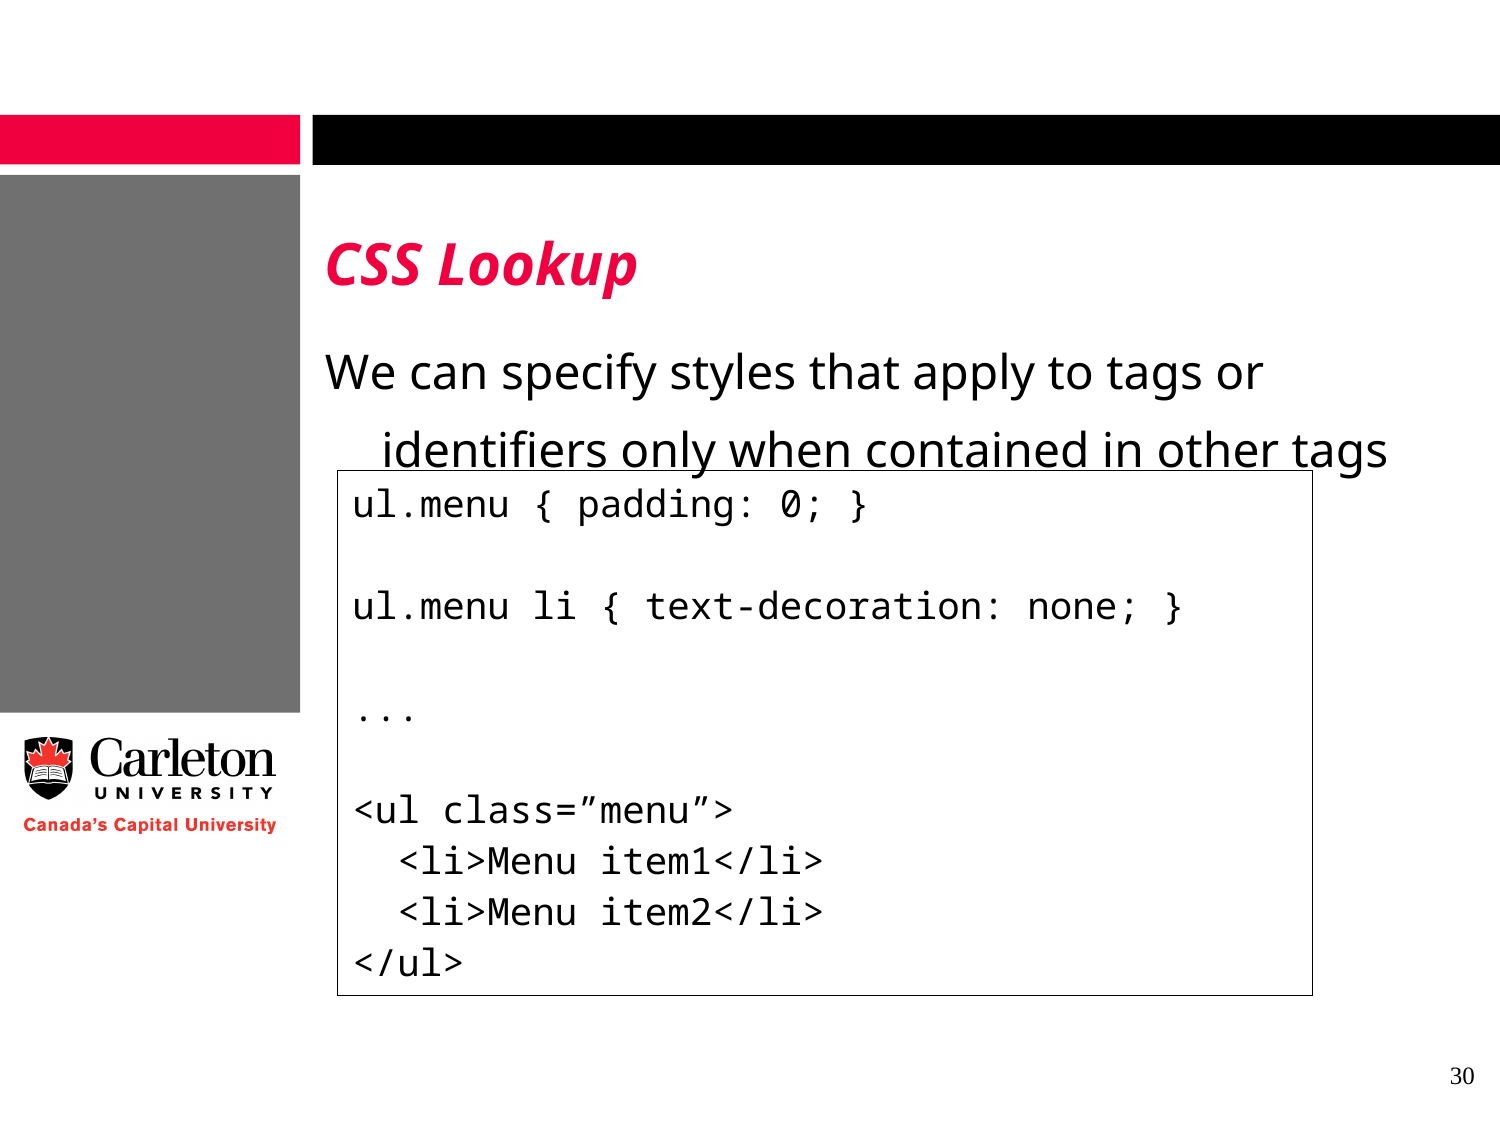

# CSS Lookup
We can specify styles that apply to tags or identifiers only when contained in other tags
ul.menu { padding: 0; }
ul.menu li { text-decoration: none; }
...
<ul class=”menu”>
 <li>Menu item1</li>
 <li>Menu item2</li>
</ul>
30